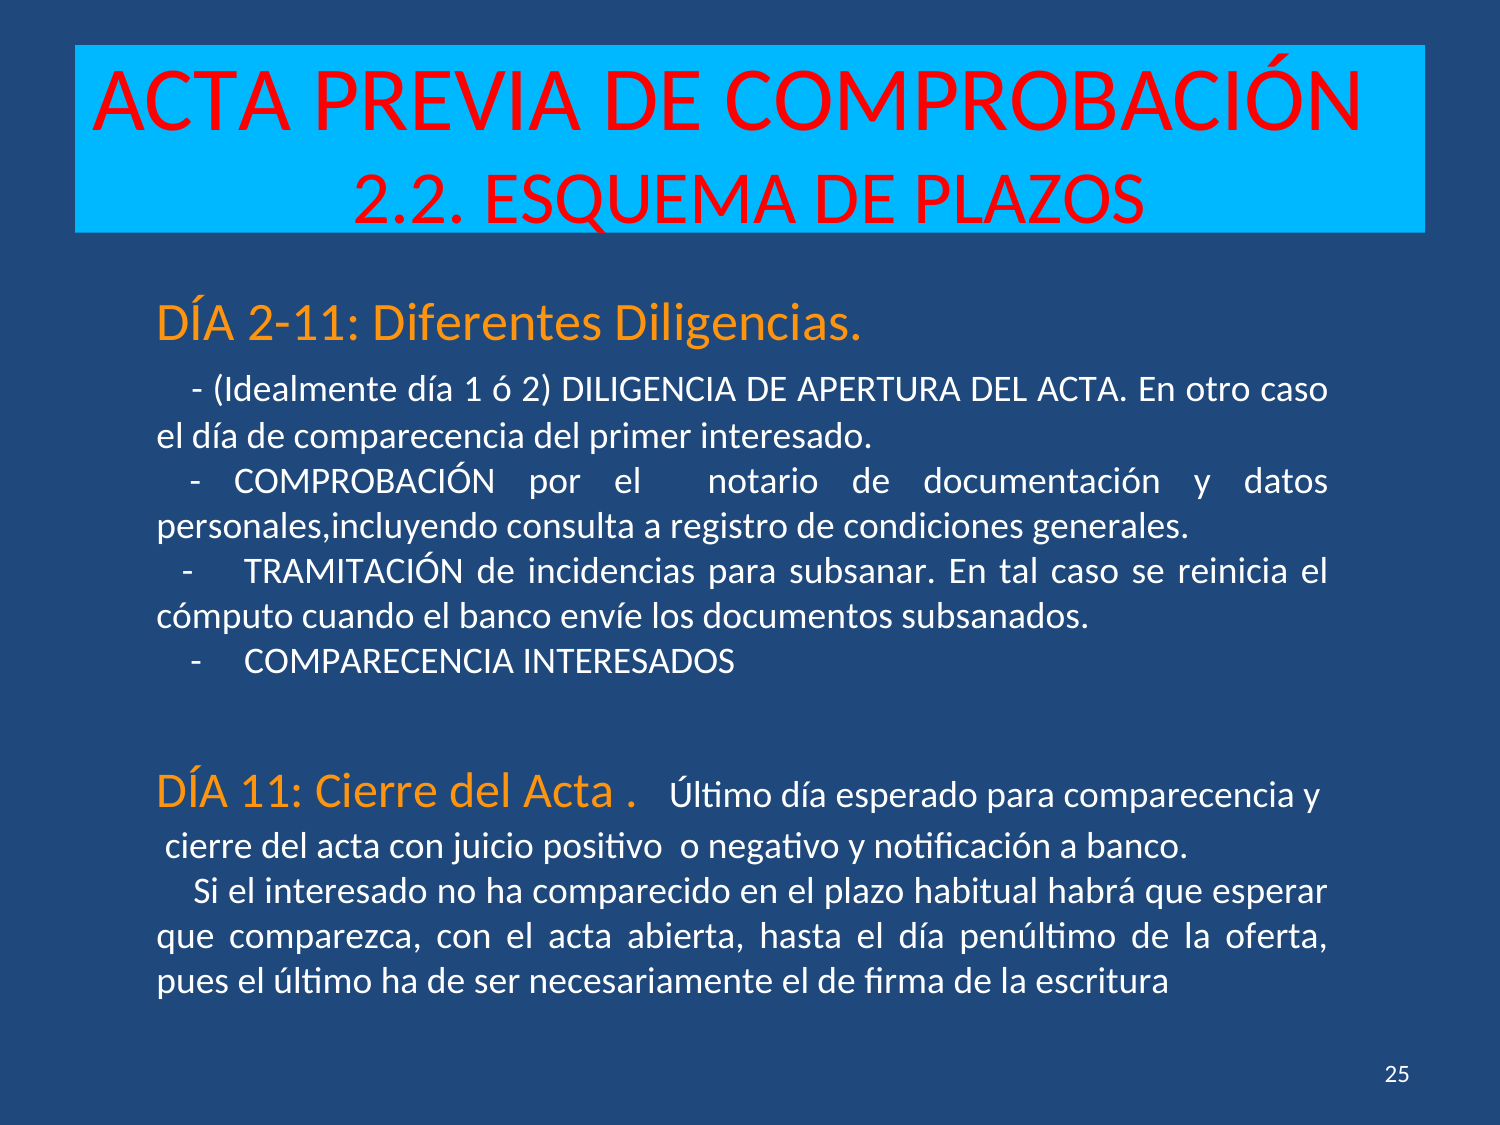

ACTA PREVIA DE COMPROBACIÓN
2.2. ESQUEMA DE PLAZOS
DÍA 2-11: Diferentes Diligencias.
 - (Idealmente día 1 ó 2) DILIGENCIA DE APERTURA DEL ACTA. En otro caso el día de comparecencia del primer interesado.
 - COMPROBACIÓN por el notario de documentación y datos personales,incluyendo consulta a registro de condiciones generales.
 - TRAMITACIÓN de incidencias para subsanar. En tal caso se reinicia el cómputo cuando el banco envíe los documentos subsanados.
 - COMPARECENCIA INTERESADOS
DÍA 11: Cierre del Acta . Último día esperado para comparecencia y cierre del acta con juicio positivo o negativo y notificación a banco.
 Si el interesado no ha comparecido en el plazo habitual habrá que esperar que comparezca, con el acta abierta, hasta el día penúltimo de la oferta, pues el último ha de ser necesariamente el de firma de la escritura